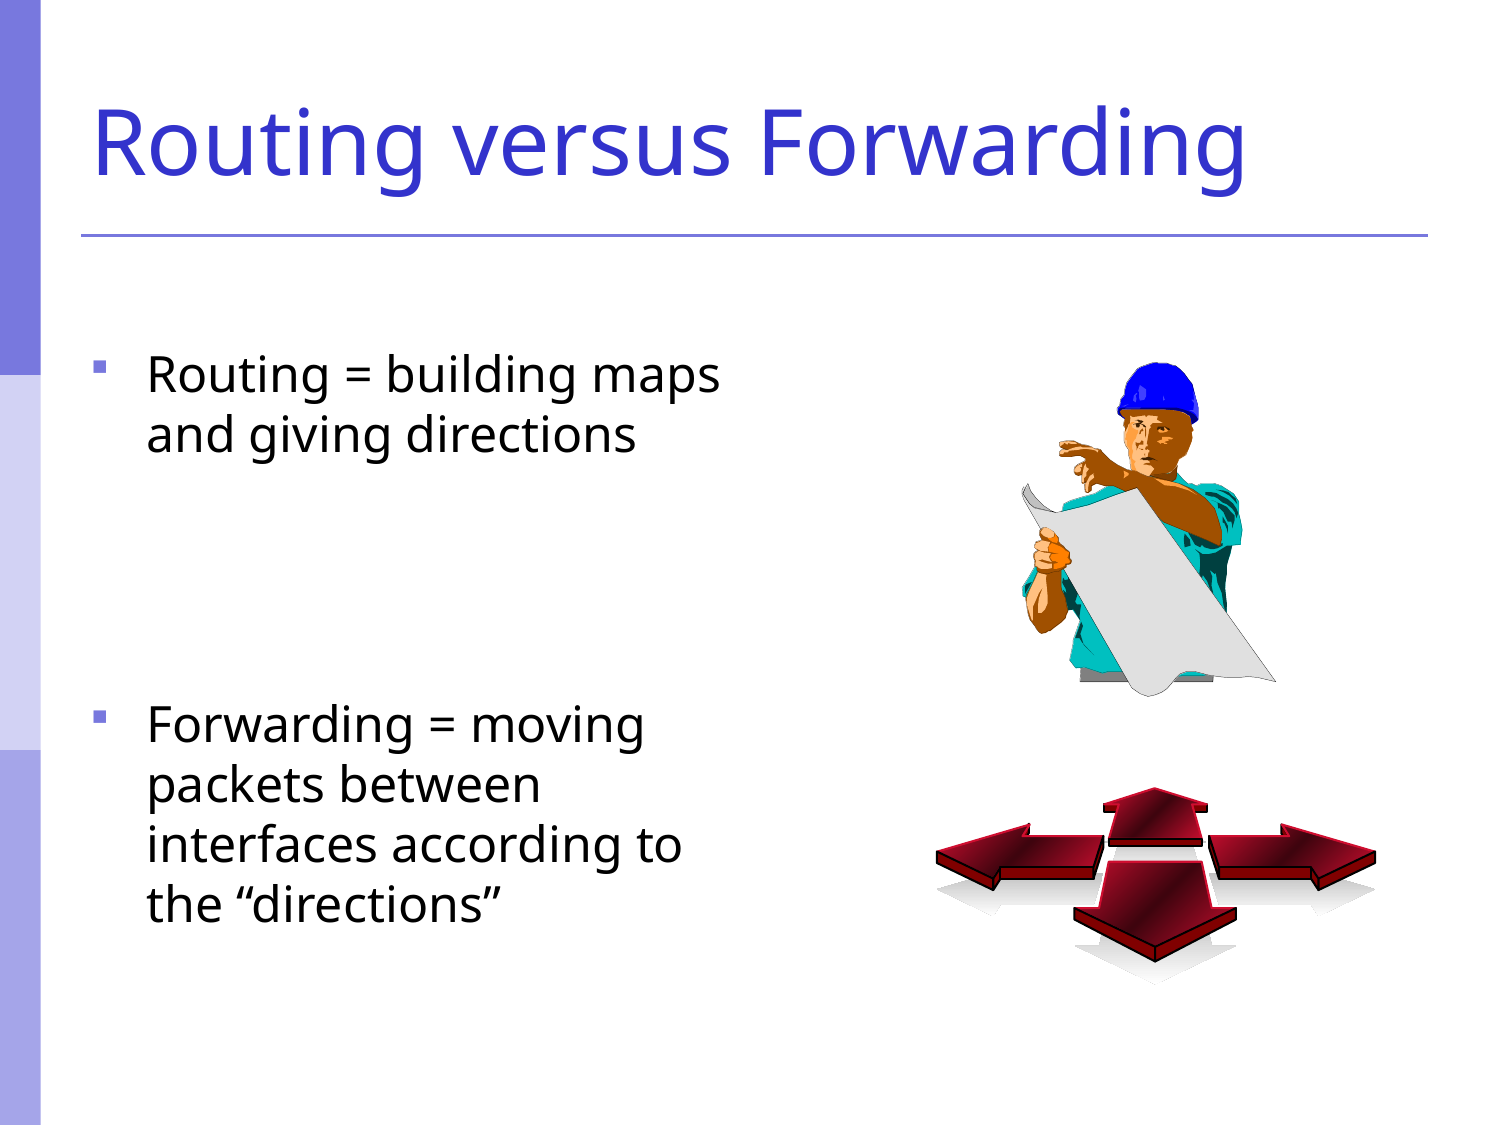

# Routing versus Forwarding
Routing = building maps and giving directions
Forwarding = moving packets between interfaces according to the “directions”